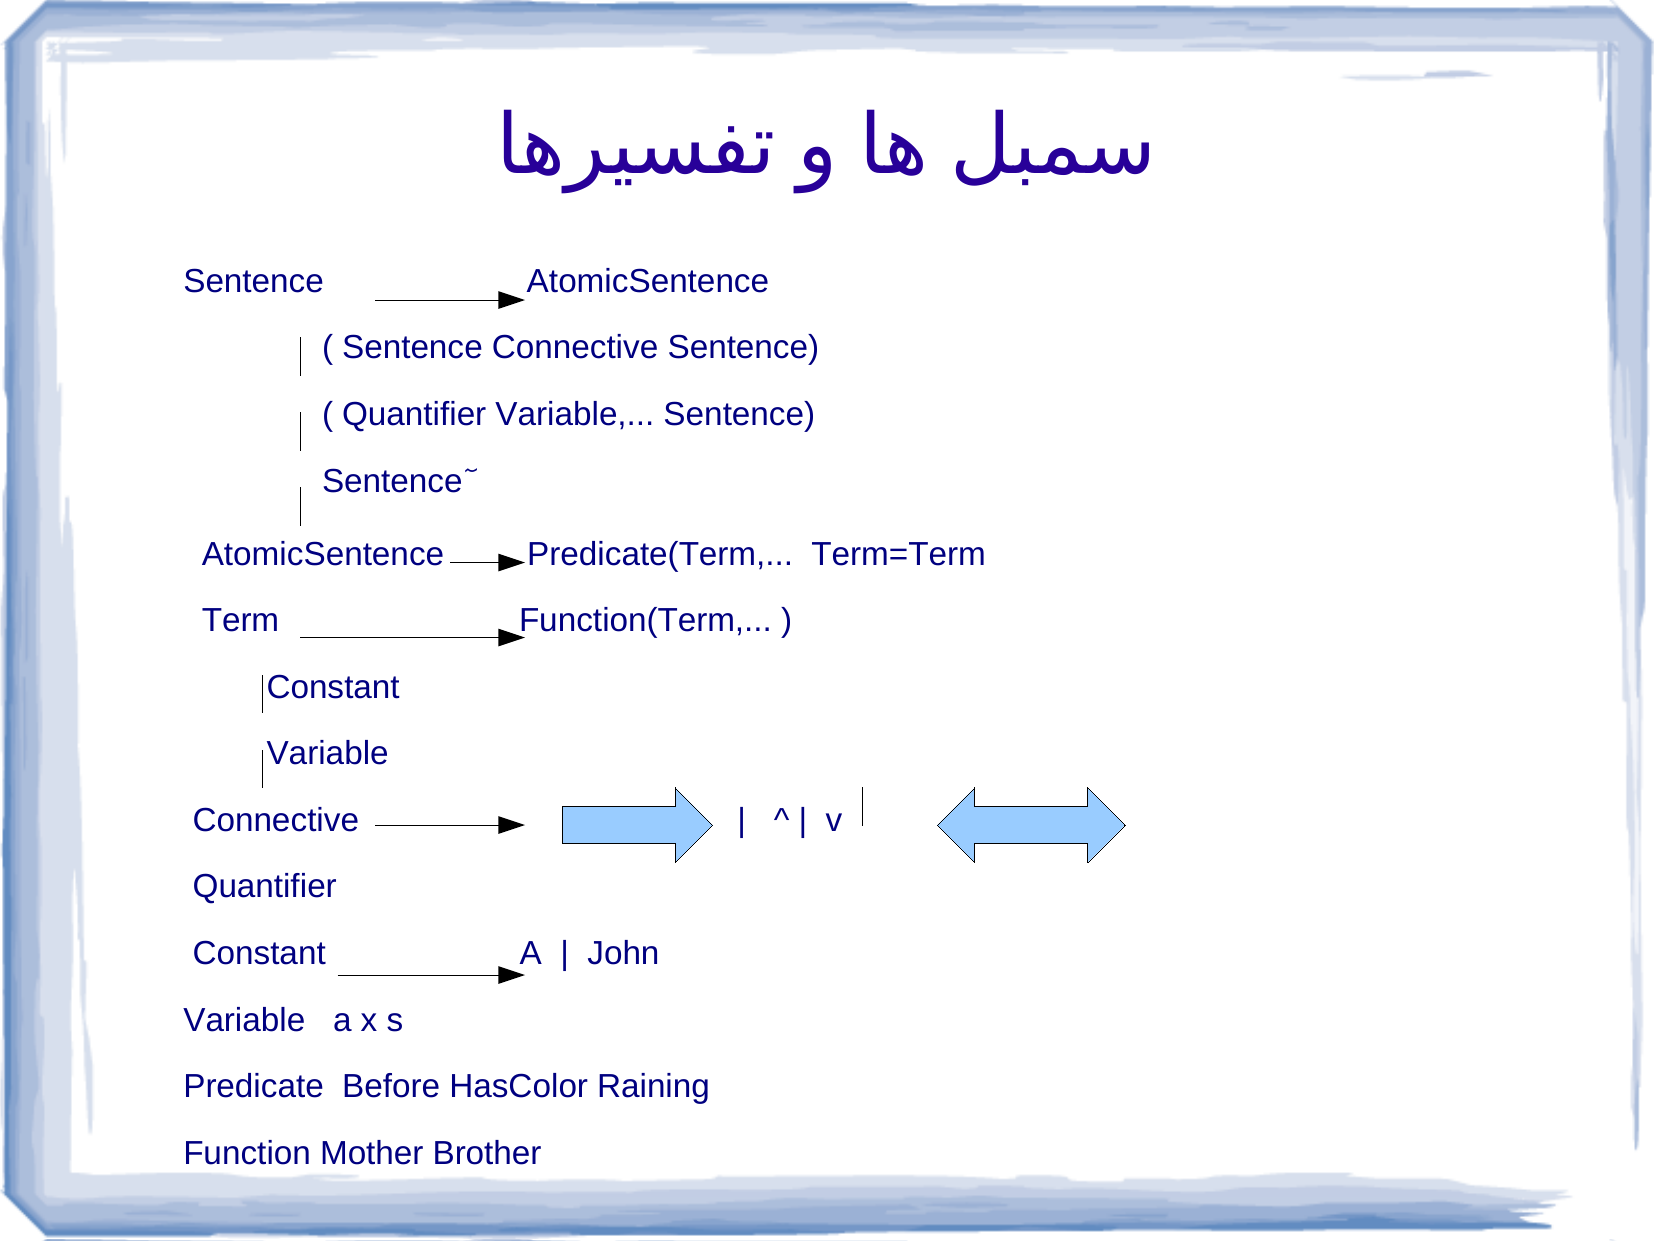

# سمبل ها و تفسیرها
Sentence AtomicSentence
 ( Sentence Connective Sentence)
 ( Quantifier Variable,... Sentence)
 Sentenceٓ
 AtomicSentence Predicate(Term,... Term=Term
 Term Function(Term,... )
 Constant
 Variable
 Connective | ^ | v
 Quantifier
 Constant A | John
Variable a x s
Predicate Before HasColor Raining
Function Mother Brother